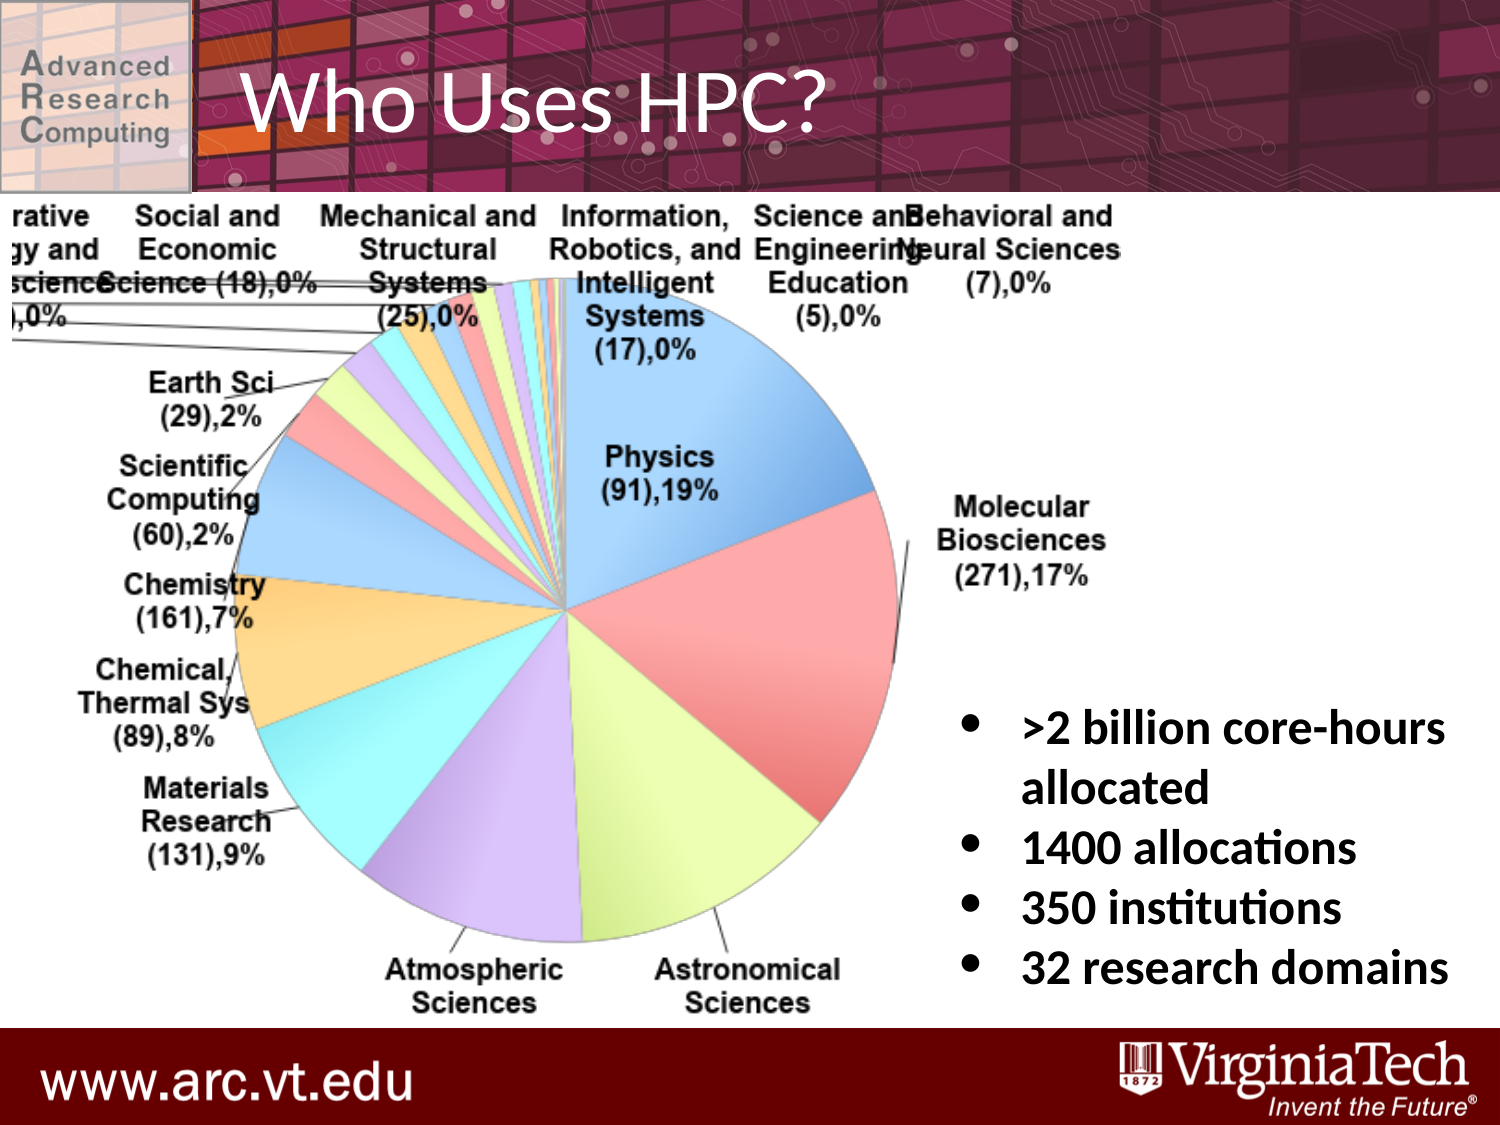

# Who Uses HPC?
>2 billion core-hours allocated
1400 allocations
350 institutions
32 research domains